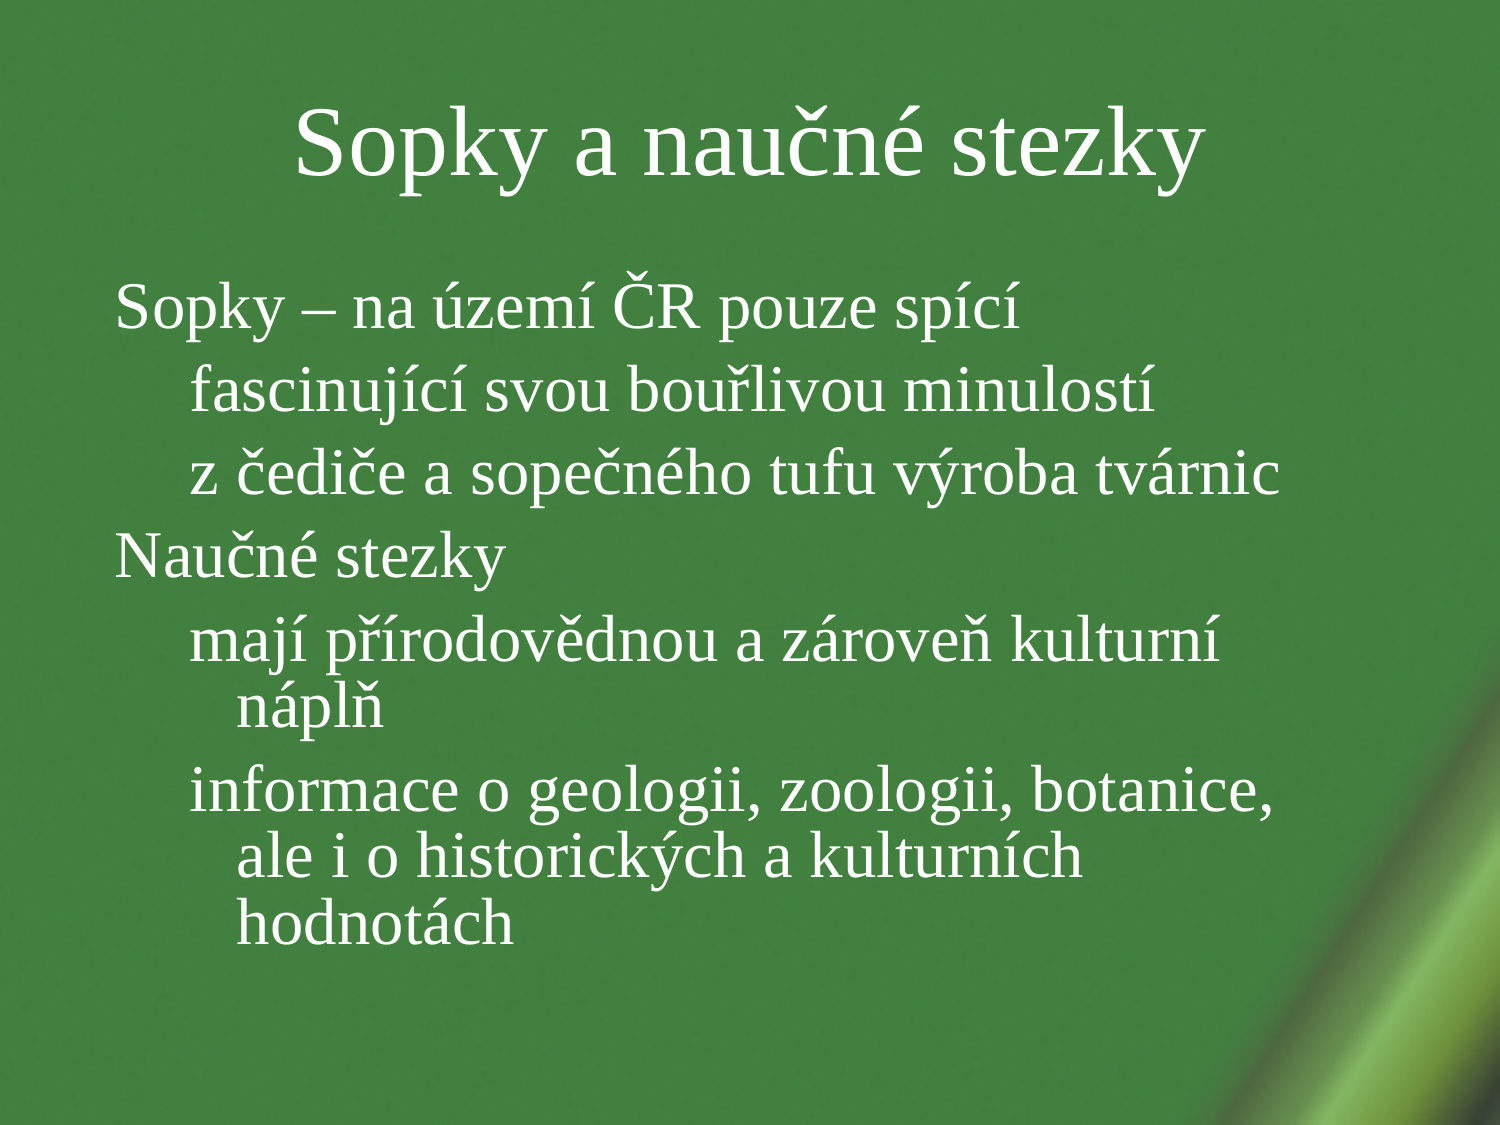

# Sopky a naučné stezky
Sopky – na území ČR pouze spící
fascinující svou bouřlivou minulostí
z čediče a sopečného tufu výroba tvárnic
Naučné stezky
mají přírodovědnou a zároveň kulturní náplň
informace o geologii, zoologii, botanice, ale i o historických a kulturních hodnotách